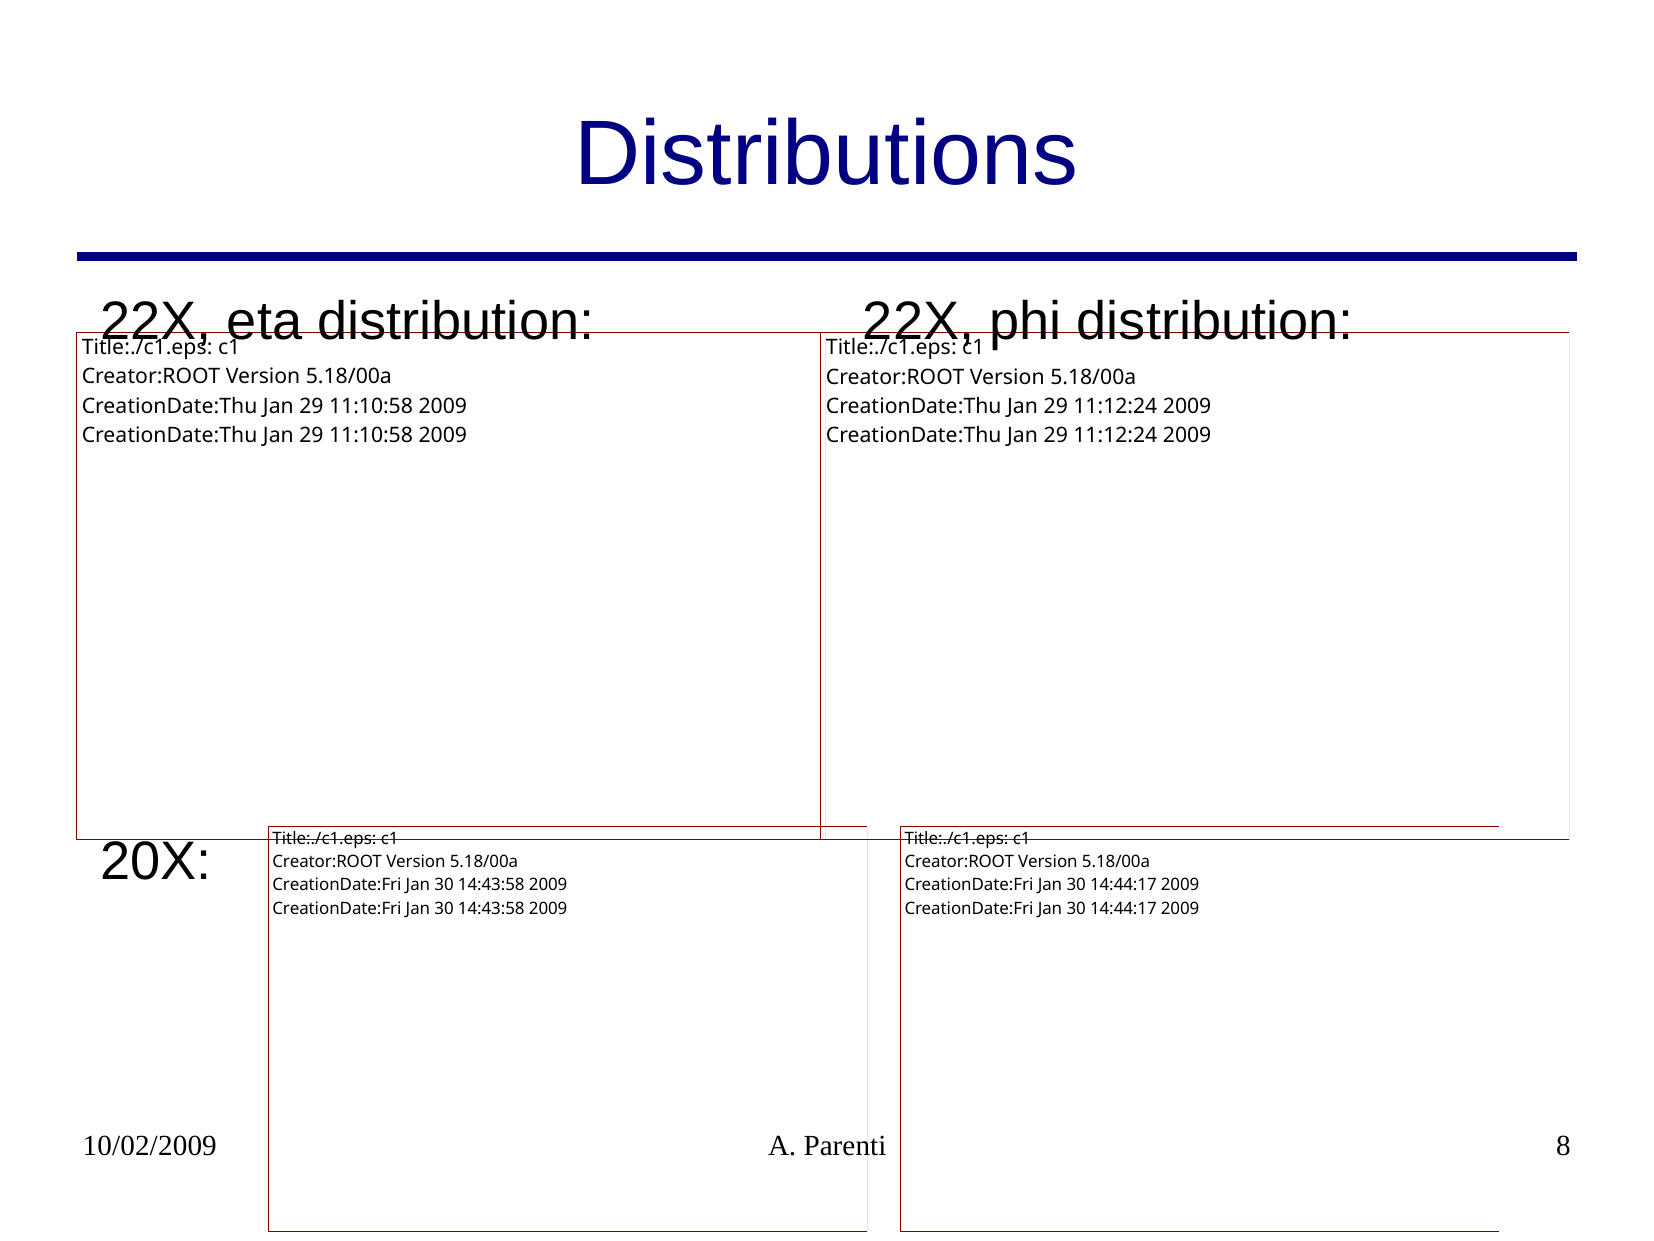

# Distributions
22X, eta distribution:
20X:
22X, phi distribution:
8